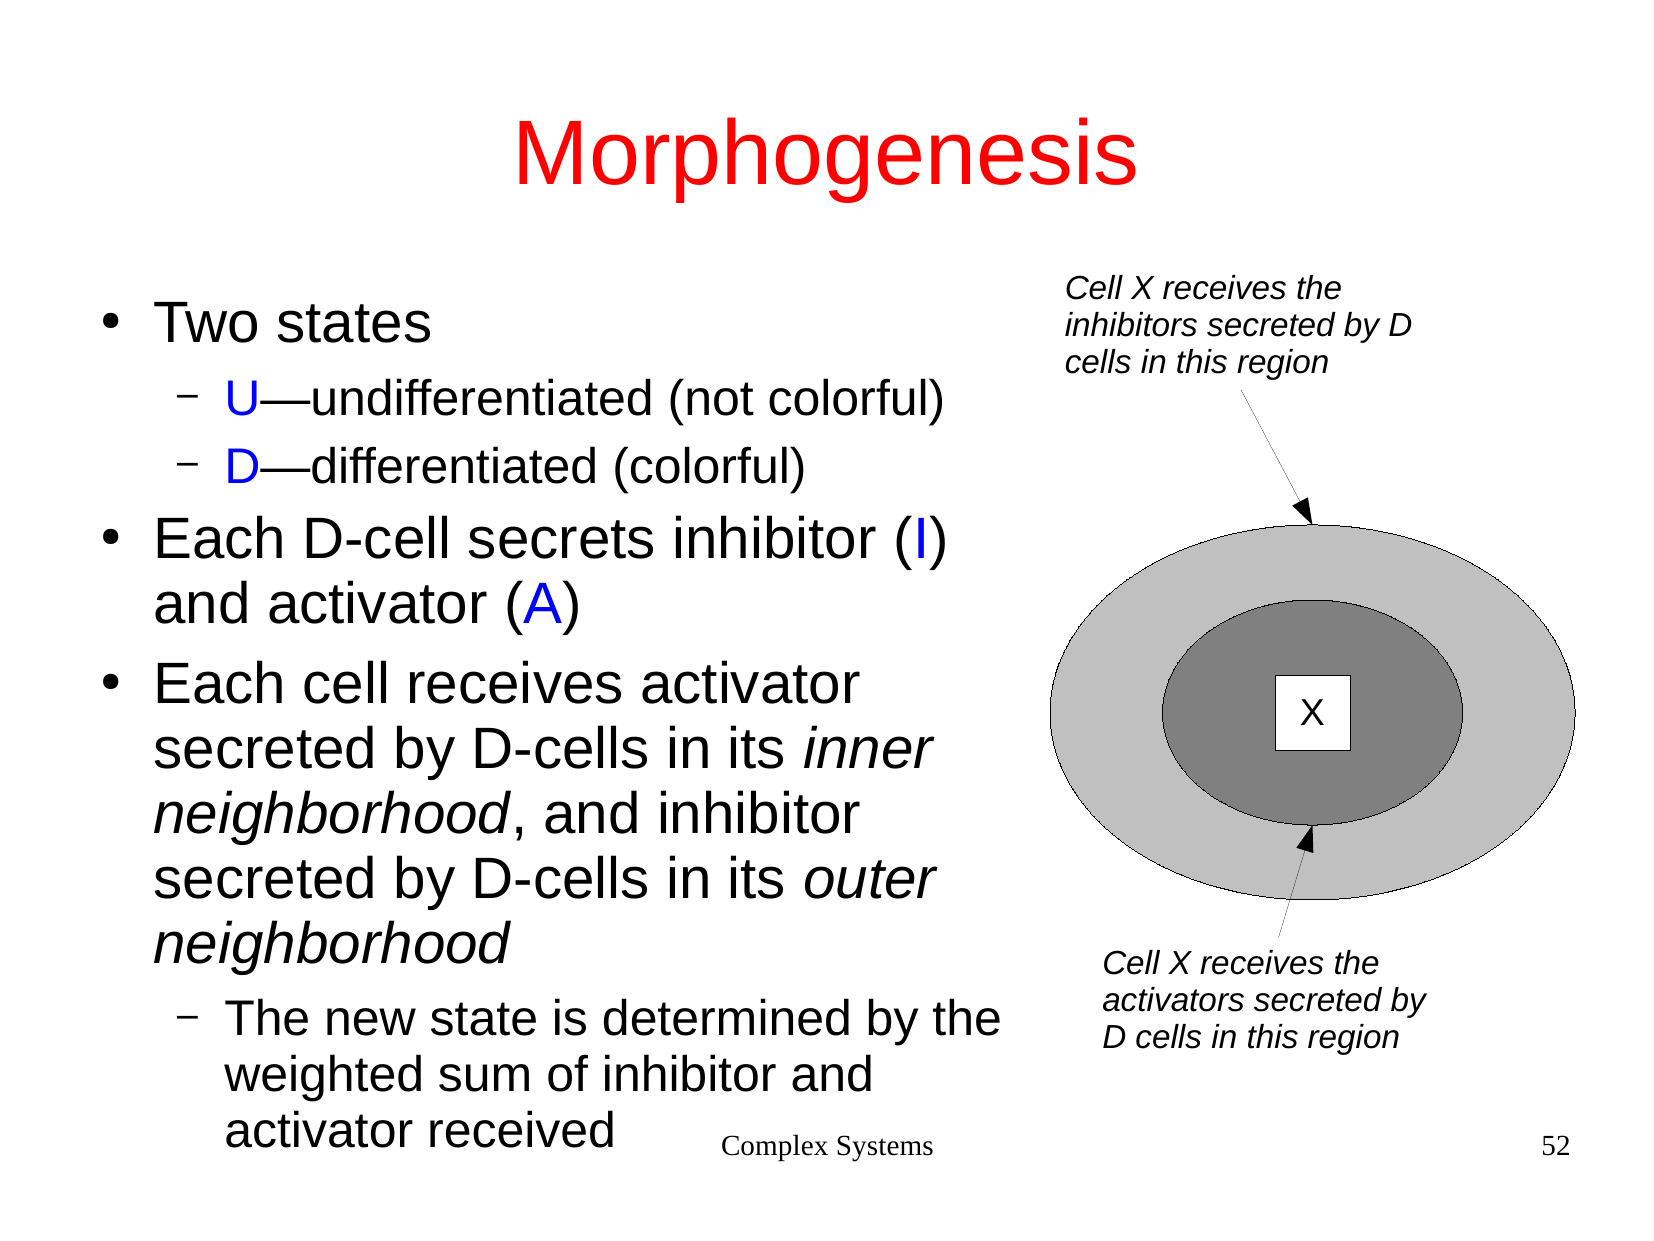

# Morphogenesis
Cell X receives the inhibitors secreted by D cells in this region
Two states
U—undifferentiated (not colorful)
D—differentiated (colorful)
Each D-cell secrets inhibitor (I) and activator (A)
Each cell receives activator secreted by D-cells in its inner neighborhood, and inhibitor secreted by D-cells in its outer neighborhood
The new state is determined by the weighted sum of inhibitor and activator received
X
Cell X receives the activators secreted by D cells in this region
Complex Systems
52